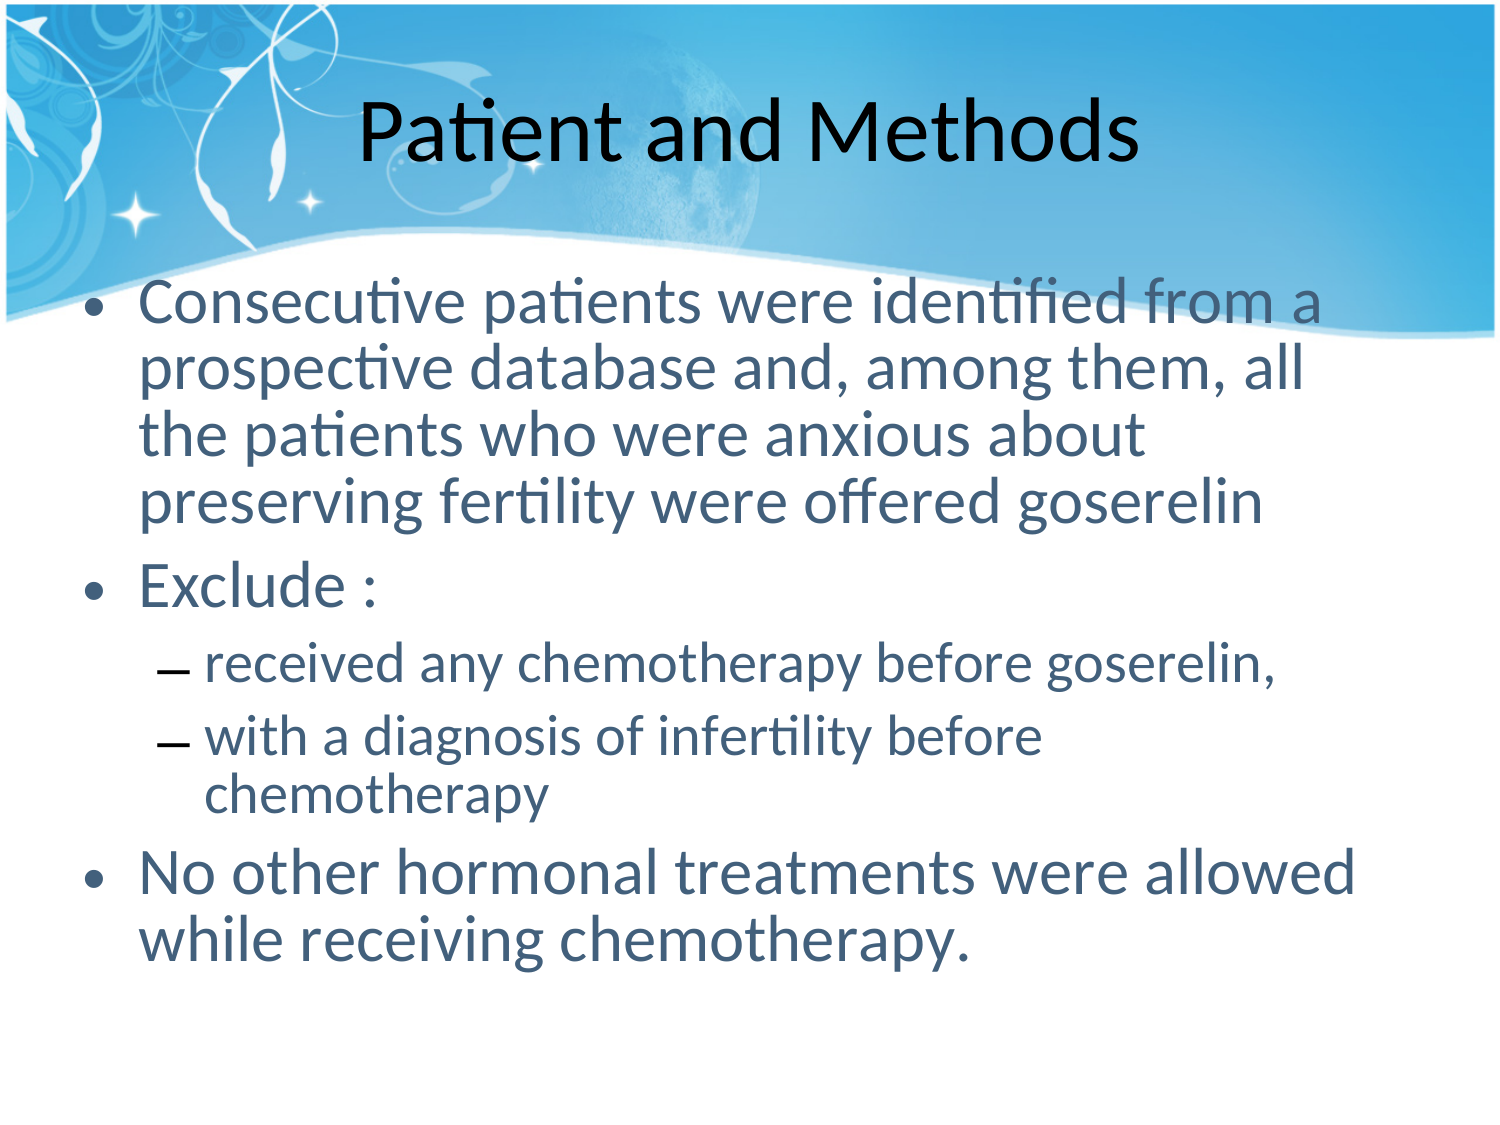

# Patient and Methods
Consecutive patients were identified from a prospective database and, among them, all the patients who were anxious about preserving fertility were offered goserelin
Exclude :
received any chemotherapy before goserelin,
with a diagnosis of infertility before chemotherapy
No other hormonal treatments were allowed while receiving chemotherapy.